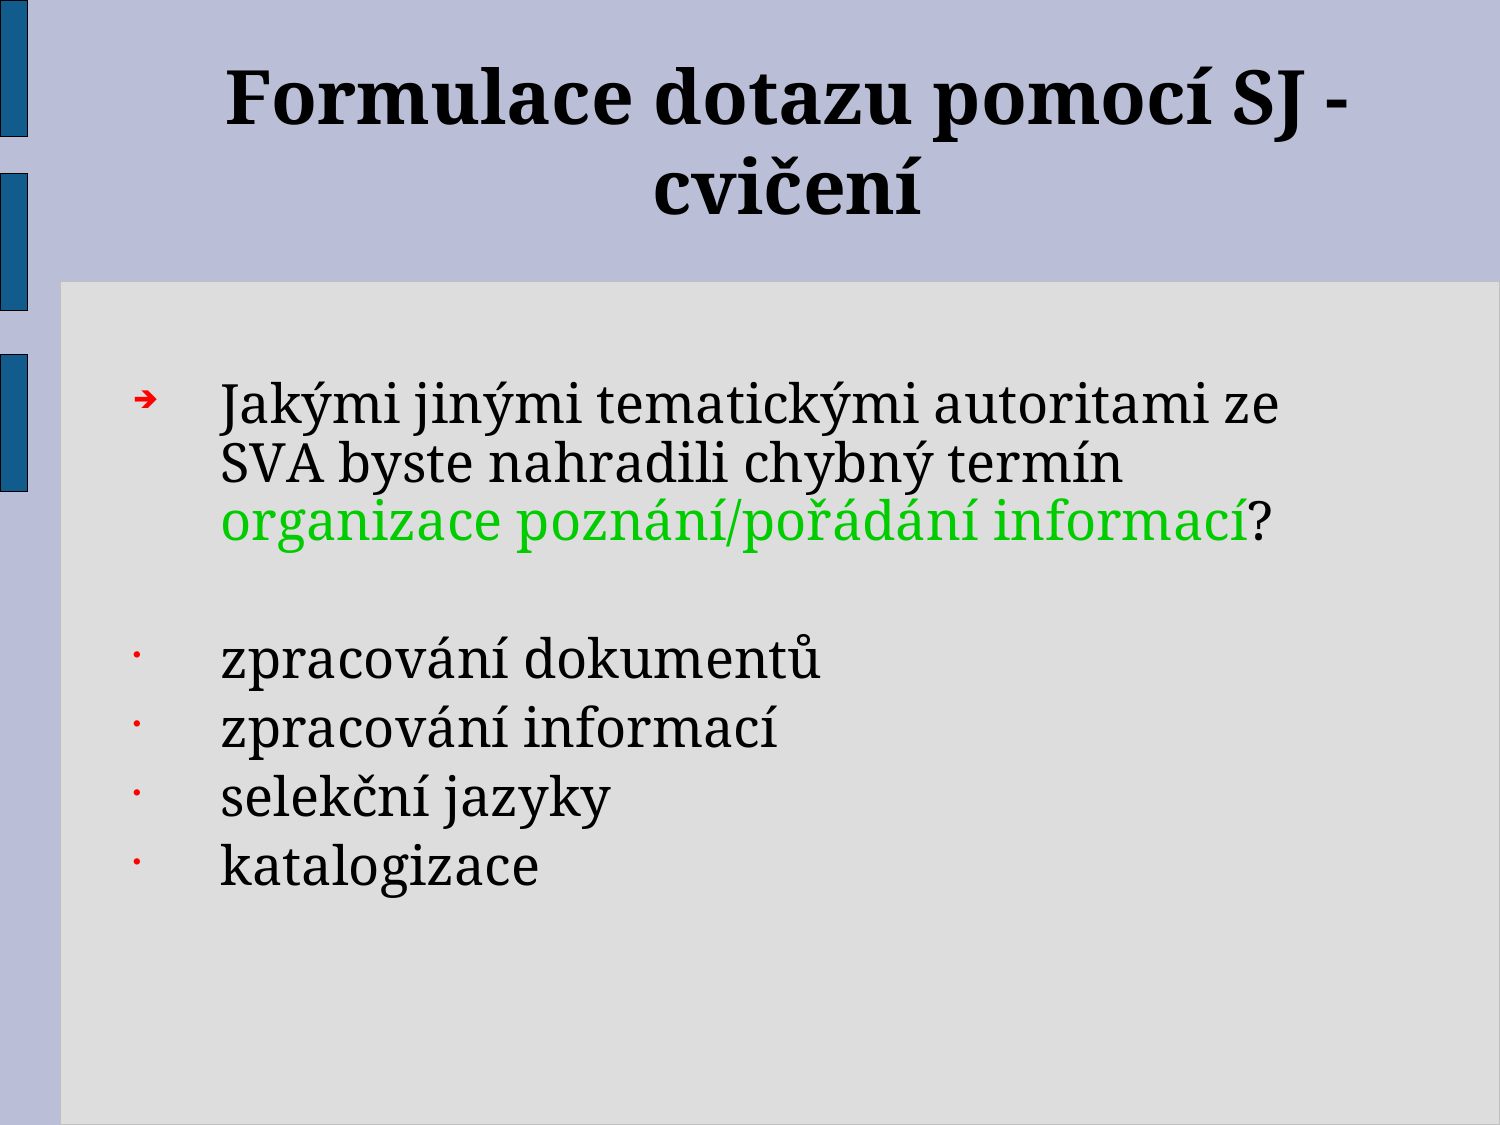

# Formulace dotazu pomocí SJ - cvičení
Jakými jinými tematickými autoritami ze SVA byste nahradili chybný termín organizace poznání/pořádání informací?
zpracování dokumentů
zpracování informací
selekční jazyky
katalogizace